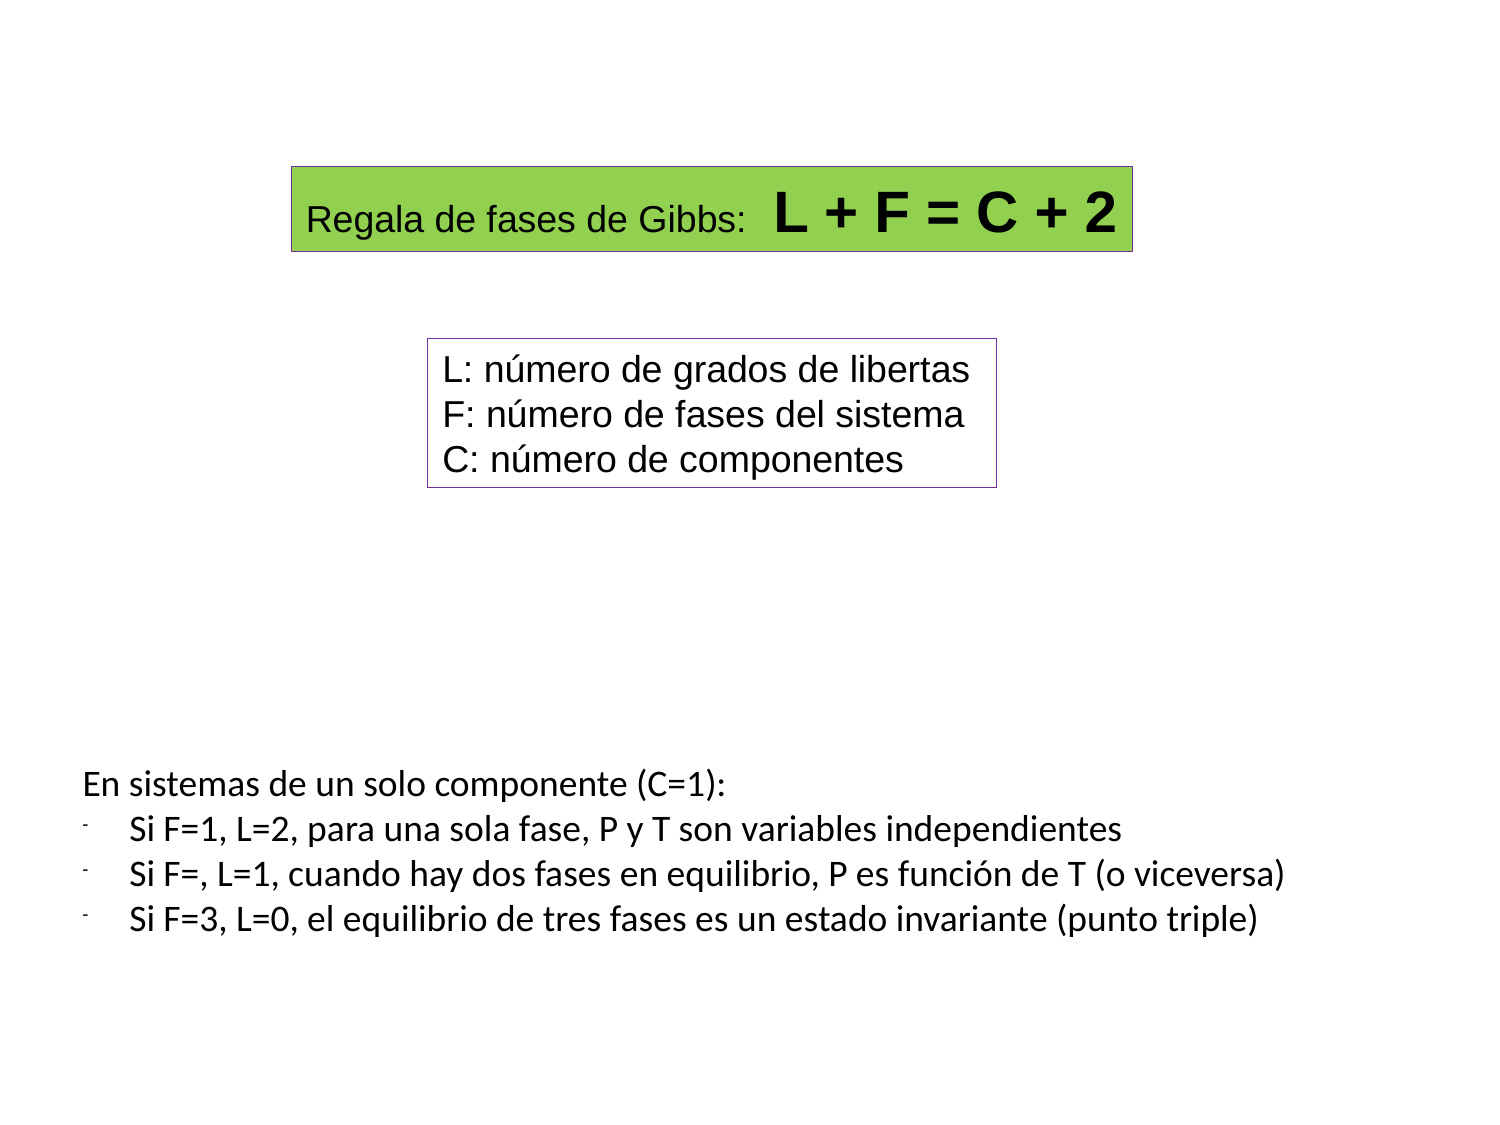

Regala de fases de Gibbs: L + F = C + 2
L: número de grados de libertas
F: número de fases del sistema
C: número de componentes
En sistemas de un solo componente (C=1):
Si F=1, L=2, para una sola fase, P y T son variables independientes
Si F=, L=1, cuando hay dos fases en equilibrio, P es función de T (o viceversa)
Si F=3, L=0, el equilibrio de tres fases es un estado invariante (punto triple)